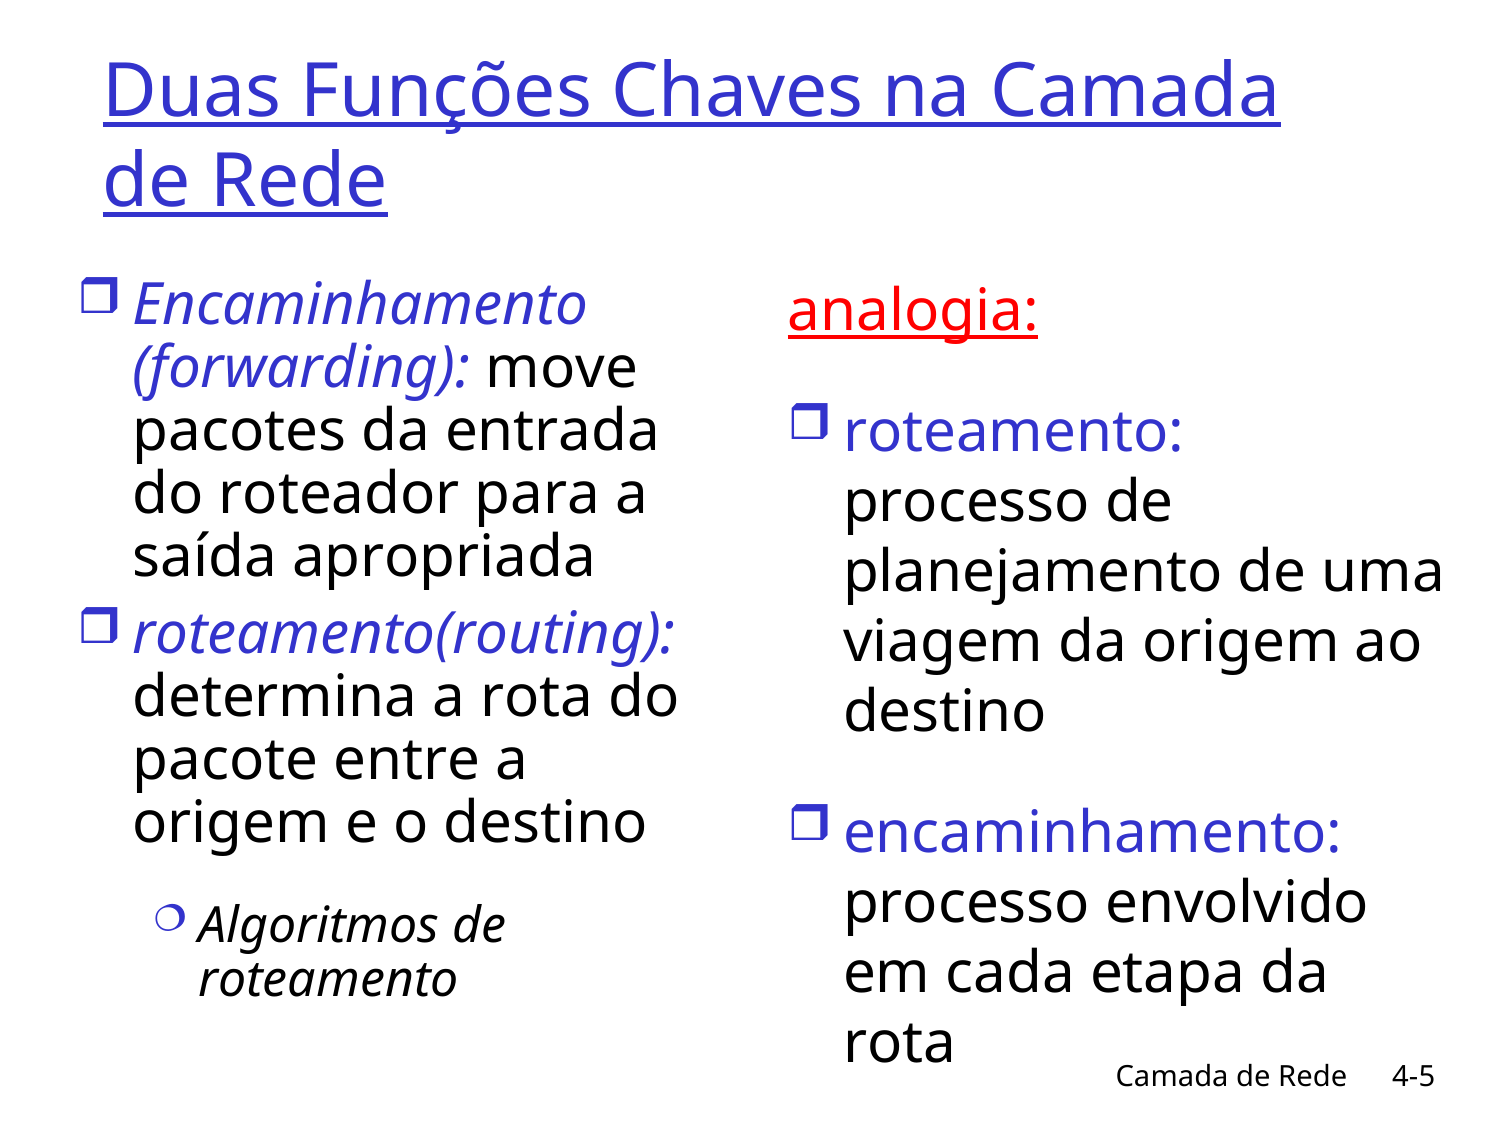

Duas Funções Chaves na Camada de Rede
analogia:
roteamento: processo de planejamento de uma viagem da origem ao destino
encaminhamento: processo envolvido em cada etapa da rota
Encaminhamento (forwarding): move pacotes da entrada do roteador para a saída apropriada
roteamento(routing): determina a rota do pacote entre a origem e o destino
Algoritmos de roteamento
Camada de Rede